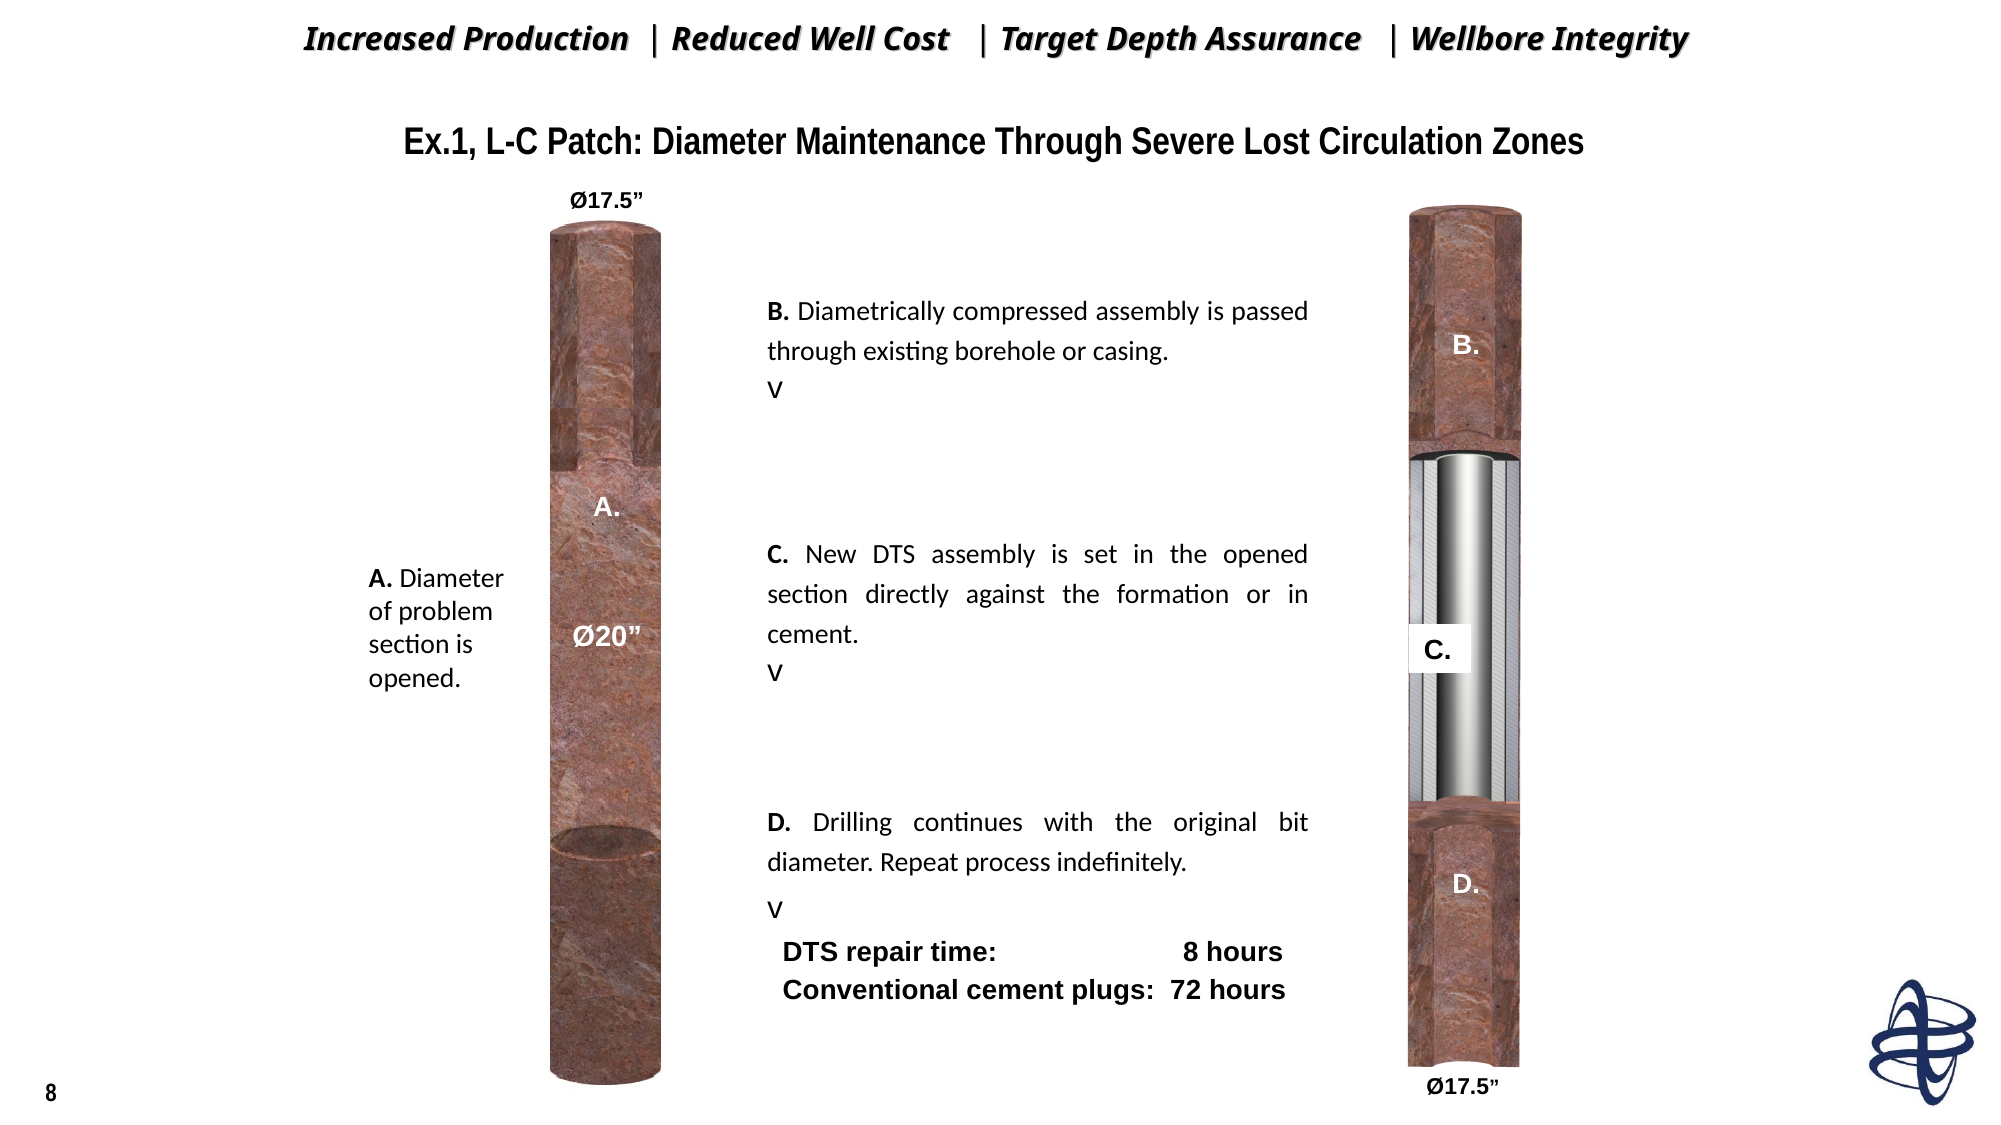

Increased Production │ Reduced Well Cost │ Target Depth Assurance │ Wellbore Integrity
 Ex.1, L-C Patch: Diameter Maintenance Through Severe Lost Circulation Zones
Ø17.5”
A.
 Ø20”
B. Diametrically compressed assembly is passed through existing borehole or casing.
C. New DTS assembly is set in the opened section directly against the formation or in cement.
D. Drilling continues with the original bit diameter. Repeat process indefinitely.
 DTS repair time: 	 8 hours
 Conventional cement plugs: 72 hours
B.
D.
Ø17.5”
A. Diameter of problem section is opened.
C.
8